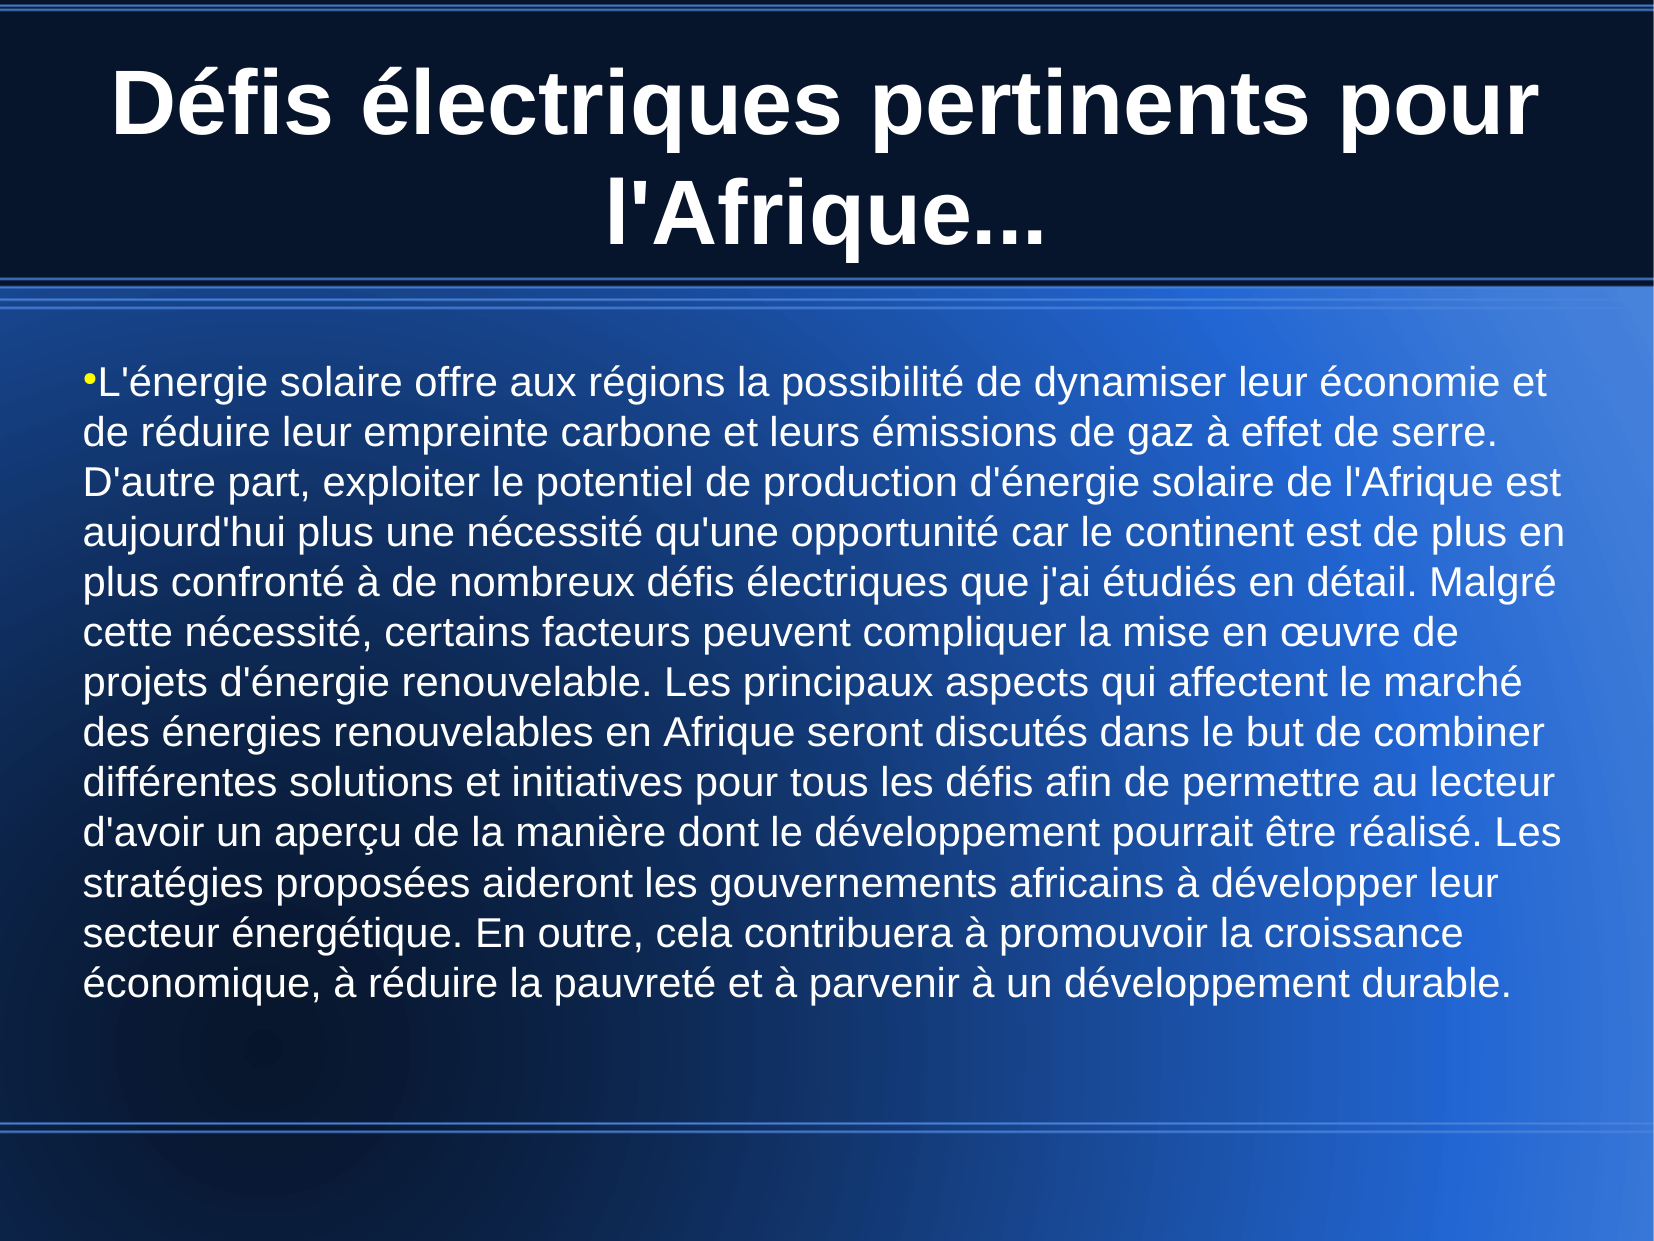

# Défis électriques pertinents pour l'Afrique...
L'énergie solaire offre aux régions la possibilité de dynamiser leur économie et de réduire leur empreinte carbone et leurs émissions de gaz à effet de serre. D'autre part, exploiter le potentiel de production d'énergie solaire de l'Afrique est aujourd'hui plus une nécessité qu'une opportunité car le continent est de plus en plus confronté à de nombreux défis électriques que j'ai étudiés en détail. Malgré cette nécessité, certains facteurs peuvent compliquer la mise en œuvre de projets d'énergie renouvelable. Les principaux aspects qui affectent le marché des énergies renouvelables en Afrique seront discutés dans le but de combiner différentes solutions et initiatives pour tous les défis afin de permettre au lecteur d'avoir un aperçu de la manière dont le développement pourrait être réalisé. Les stratégies proposées aideront les gouvernements africains à développer leur secteur énergétique. En outre, cela contribuera à promouvoir la croissance économique, à réduire la pauvreté et à parvenir à un développement durable.